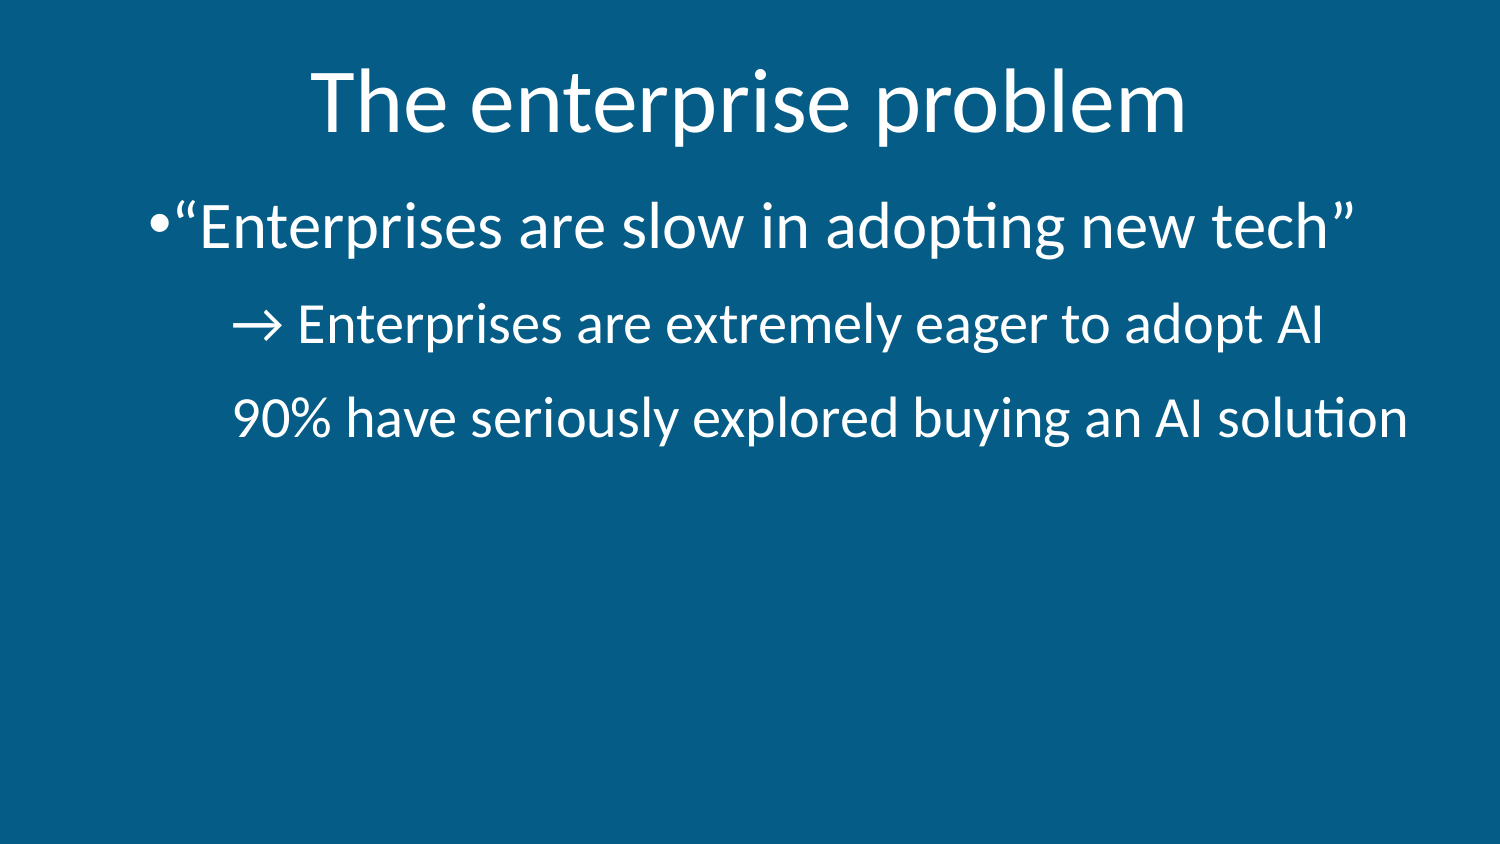

# The enterprise problem
“Enterprises are slow in adopting new tech”
→ Enterprises are extremely eager to adopt AI
90% have seriously explored buying an AI solution